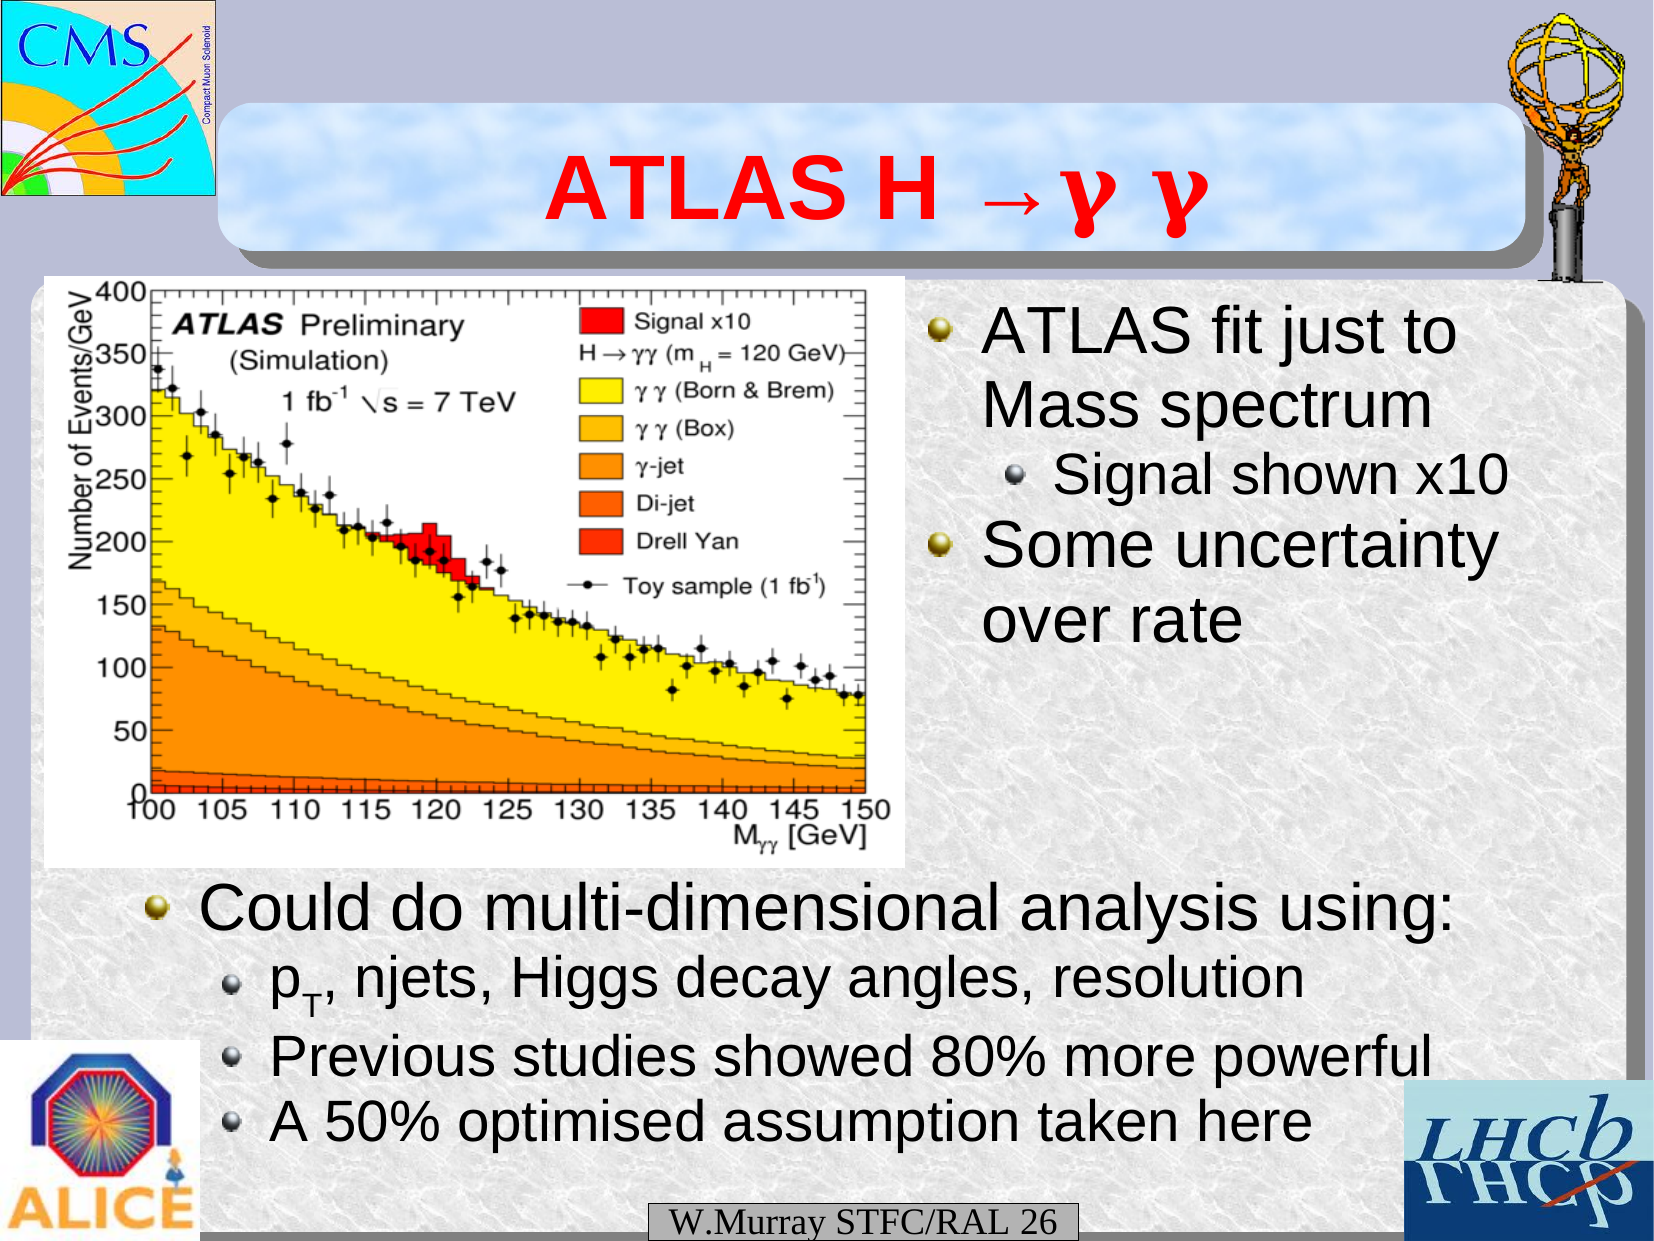

# ATLAS H →γ γ
ATLAS fit just to Mass spectrum
Signal shown x10
Some uncertainty over rate
Could do multi-dimensional analysis using:
pT, njets, Higgs decay angles, resolution
Previous studies showed 80% more powerful
A 50% optimised assumption taken here